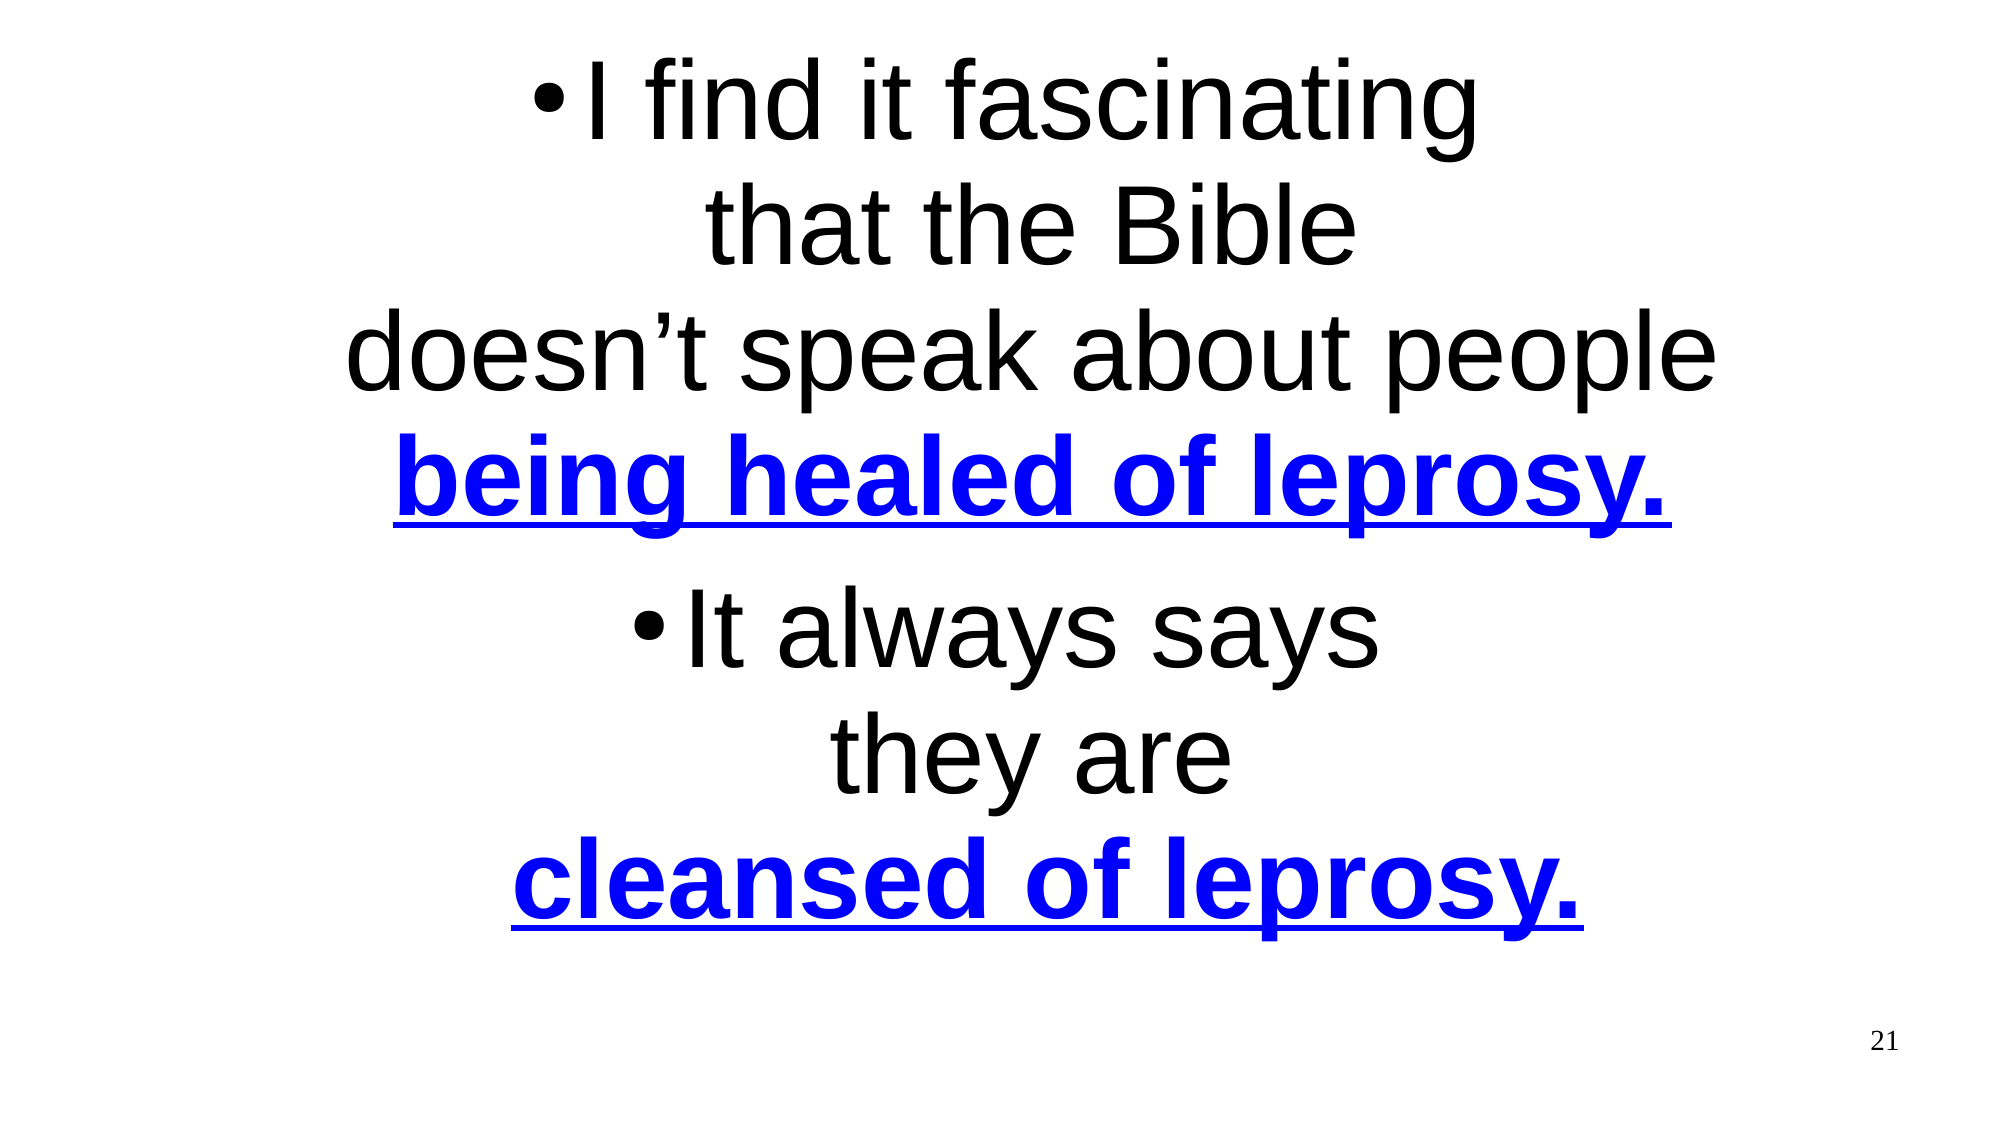

# I find it fascinating that the Bible doesn’t speak about people being healed of leprosy.
It always says
they are 
cleansed of leprosy.
21